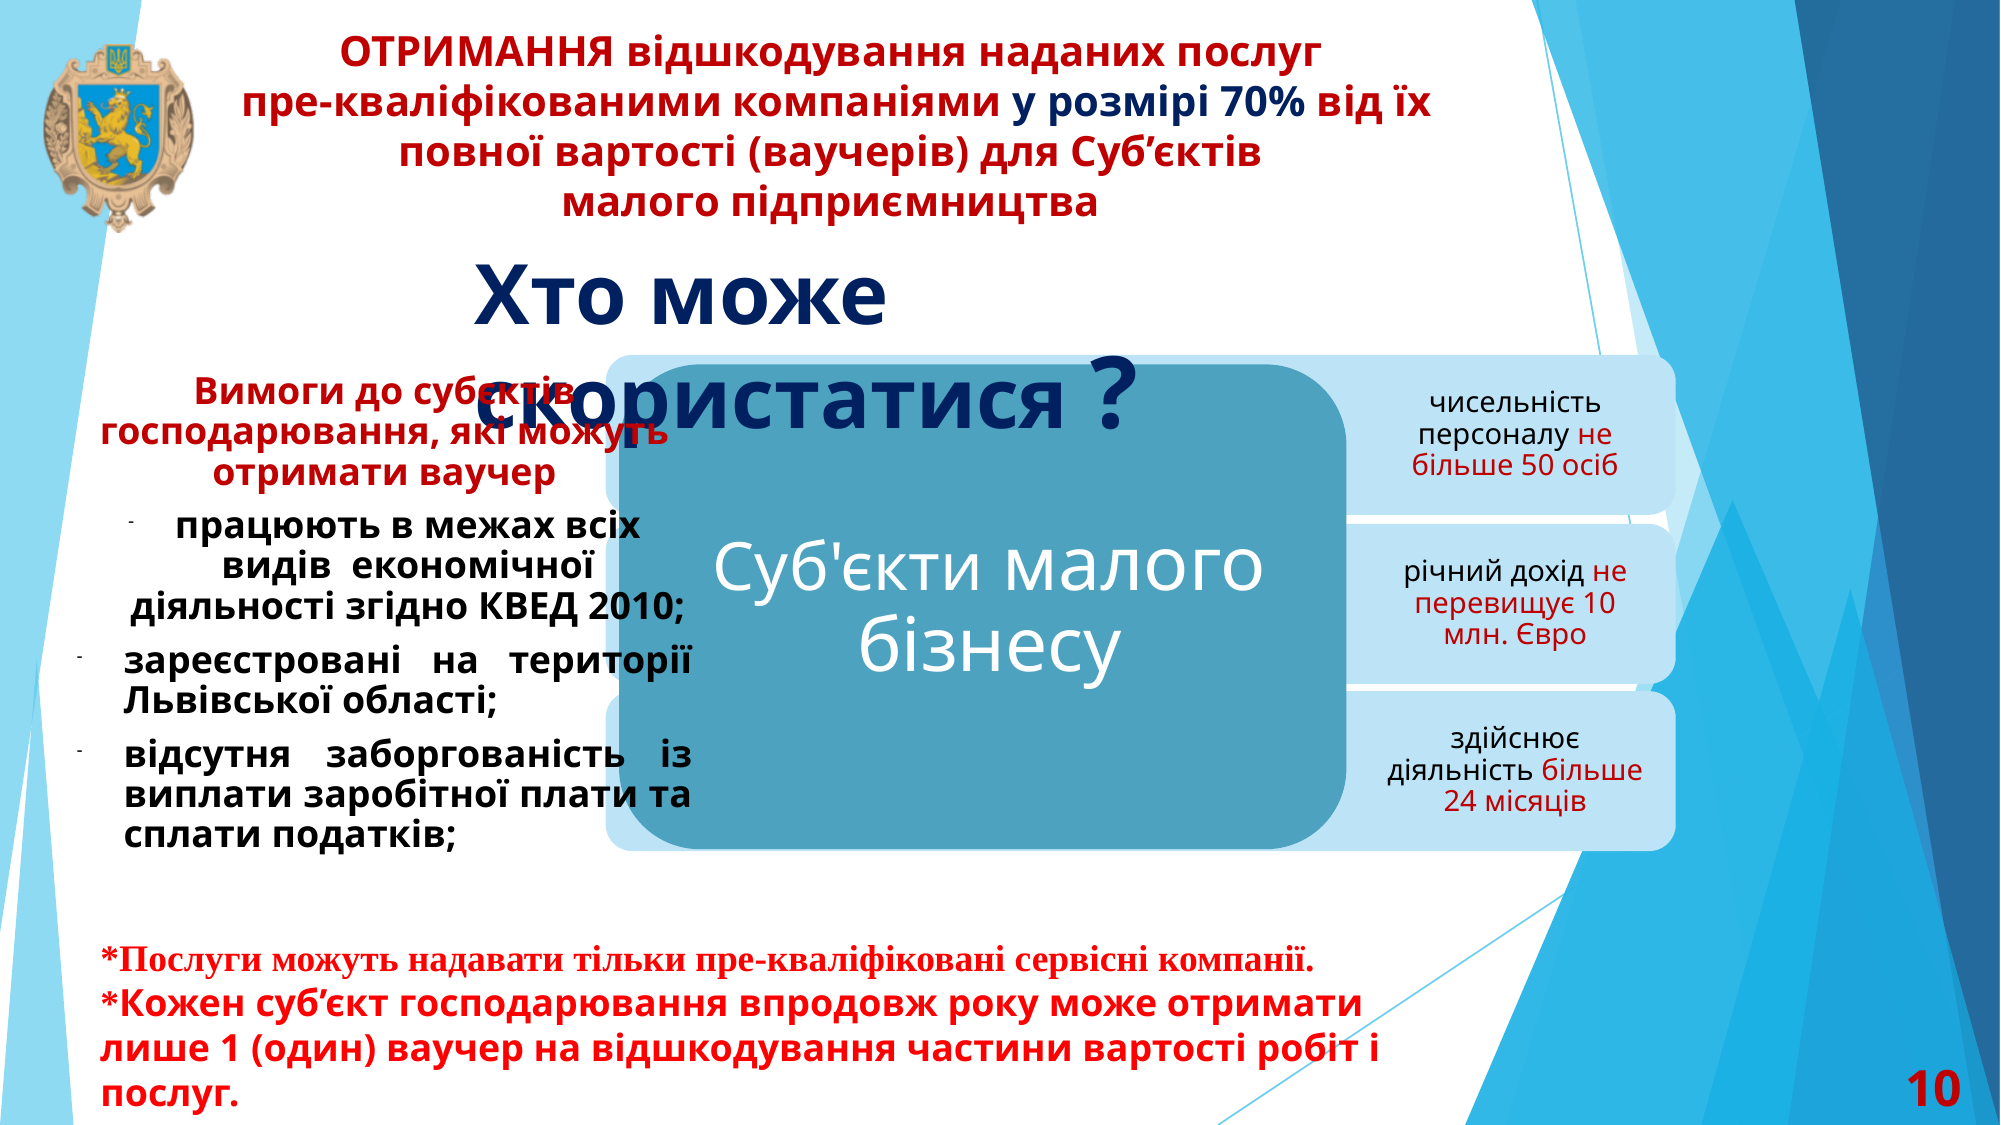

ОТРИМАННЯ відшкодування наданих послуг
пре-кваліфікованими компаніями у розмірі 70% від їх повної вартості (ваучерів) для Суб’єктів
малого підприємництва
Хто може скористатися ?
чисельність персоналу не більше 50 осіб
Суб'єкти малого бізнесу
річний дохід не перевищує 10 млн. Євро
здійснює діяльність більше 24 місяців
Вимоги до субєктів господарювання, які можуть отримати ваучер
працюють в межах всіх видів економічної діяльності згідно КВЕД 2010;
зареєстровані на території Львівської області;
відсутня заборгованість із виплати заробітної плати та сплати податків;
*Послуги можуть надавати тільки пре-кваліфіковані сервісні компанії.
*Кожен суб’єкт господарювання впродовж року може отримати лише 1 (один) ваучер на відшкодування частини вартості робіт і послуг.
10